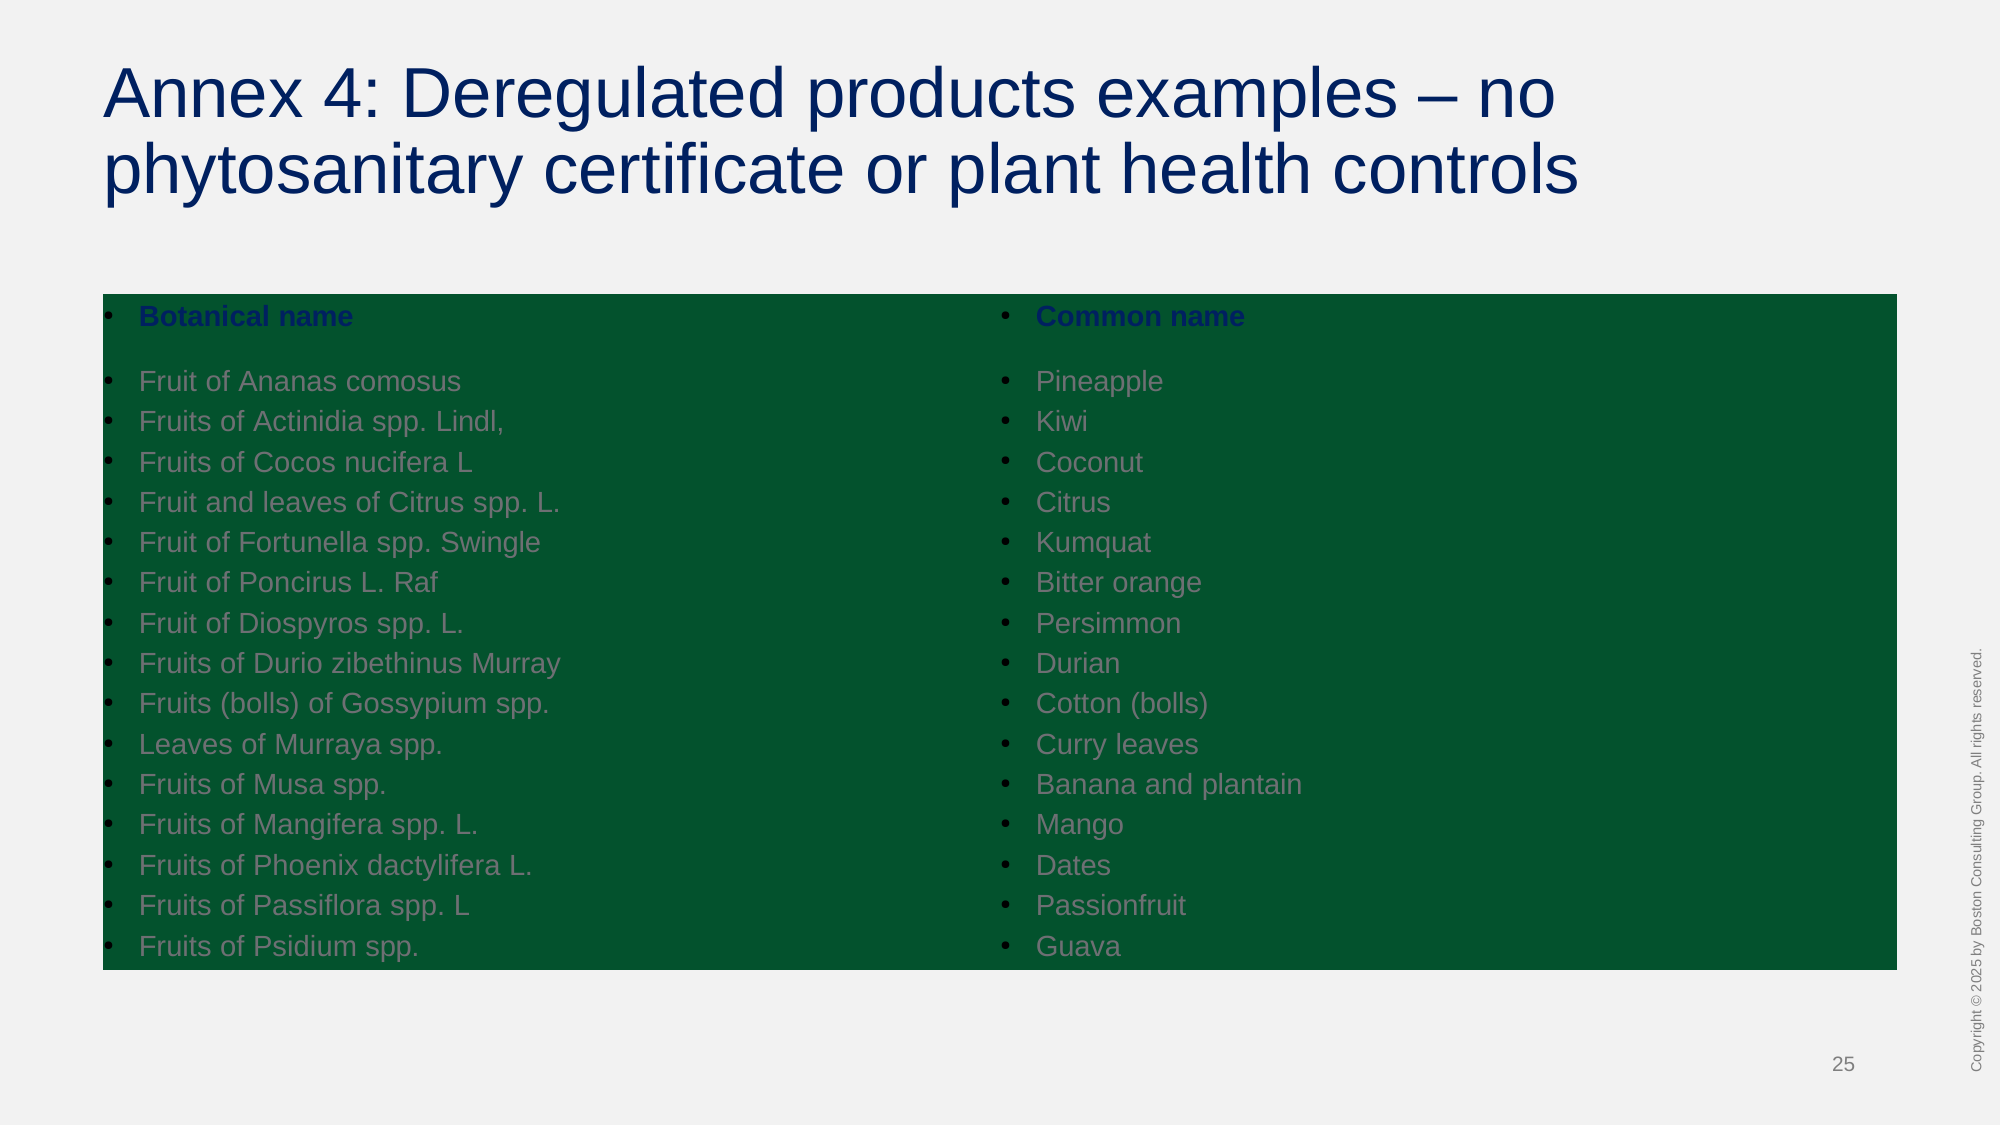

# Annex 4: Deregulated products examples – no phytosanitary certificate or plant health controls
| Botanical name | Common name |
| --- | --- |
| Fruit of Ananas comosus | Pineapple |
| Fruits of Actinidia spp. Lindl, | Kiwi |
| Fruits of Cocos nucifera L | Coconut |
| Fruit and leaves of Citrus spp. L. | Citrus |
| Fruit of Fortunella spp. Swingle | Kumquat |
| Fruit of Poncirus L. Raf | Bitter orange |
| Fruit of Diospyros spp. L. | Persimmon |
| Fruits of Durio zibethinus Murray | Durian |
| Fruits (bolls) of Gossypium spp. | Cotton (bolls) |
| Leaves of Murraya spp. | Curry leaves |
| Fruits of Musa spp. | Banana and plantain |
| Fruits of Mangifera spp. L. | Mango |
| Fruits of Phoenix dactylifera L. | Dates |
| Fruits of Passiflora spp. L | Passionfruit |
| Fruits of Psidium spp. | Guava |